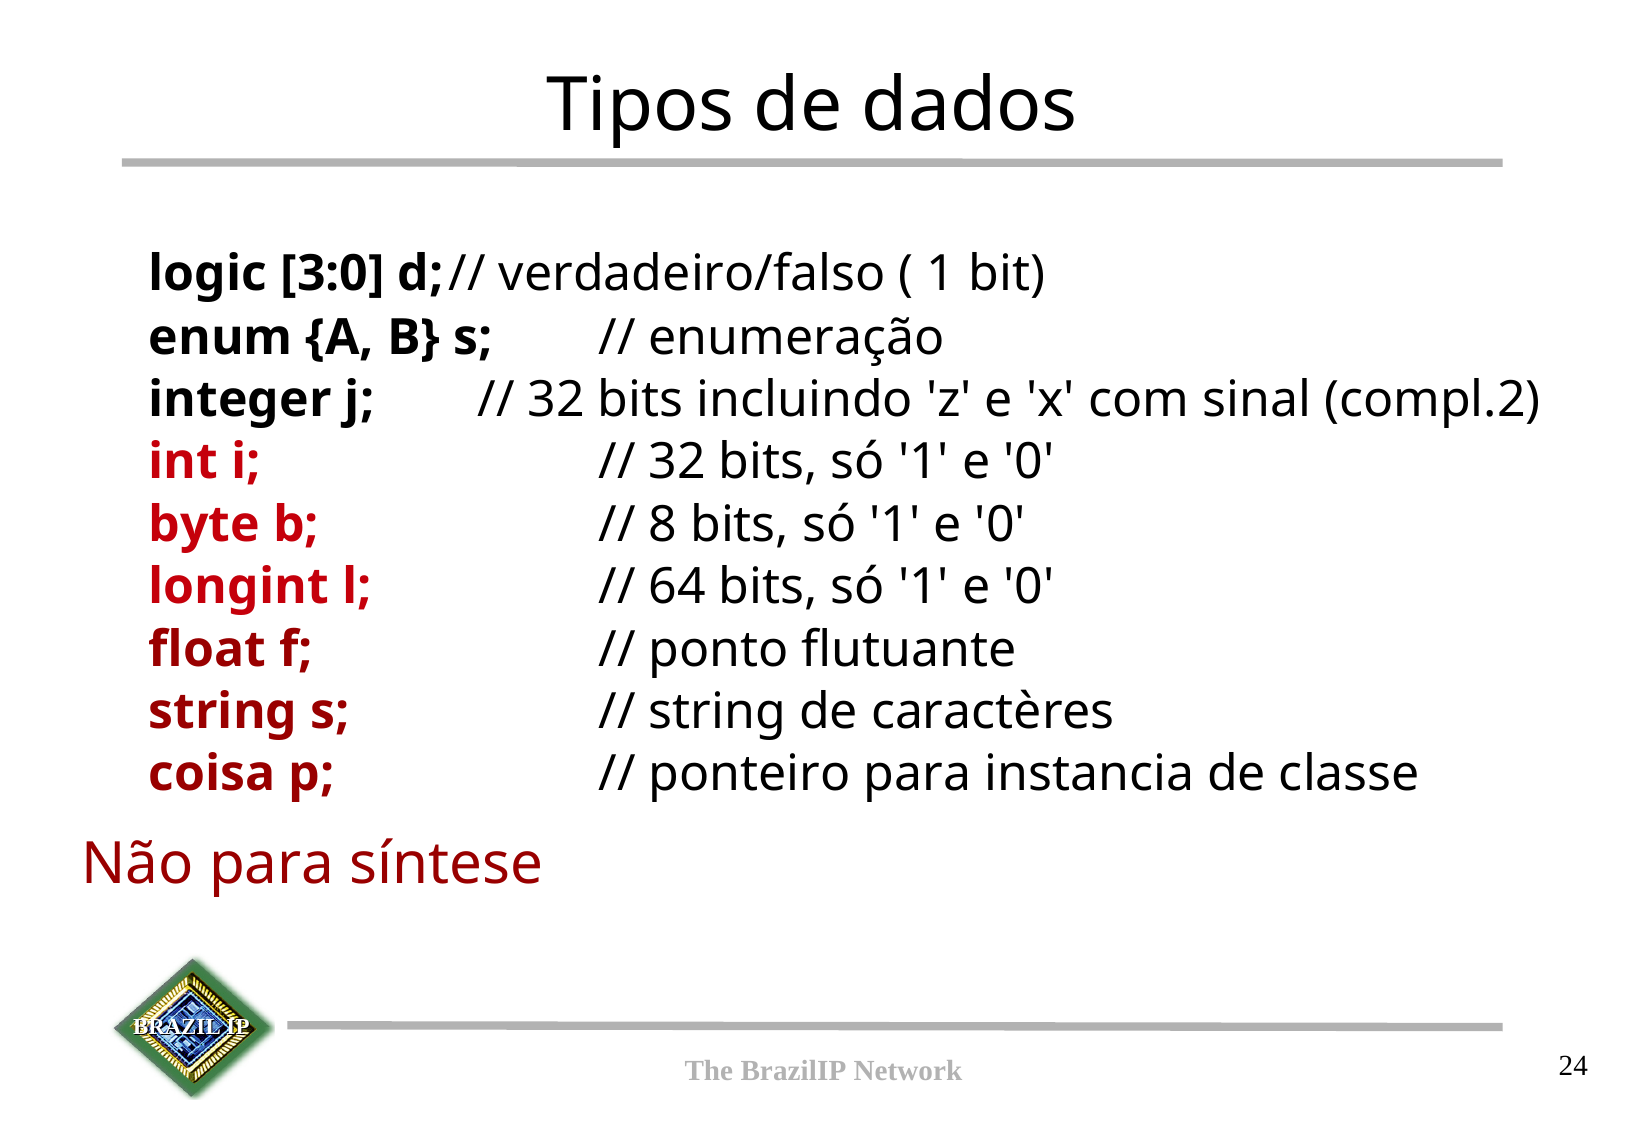

# Tipos de dados
logic [3:0] d;	// verdadeiro/falso ( 1 bit)
enum {A, B} s;	// enumeração
integer j; // 32 bits incluindo 'z' e 'x' com sinal (compl.2)‏
int i;			// 32 bits, só '1' e '0'
byte b;		// 8 bits, só '1' e '0'
longint l;		// 64 bits, só '1' e '0'
float f;		// ponto flutuante
string s;		// string de caractères
coisa p;		// ponteiro para instancia de classe
Não para síntese
24